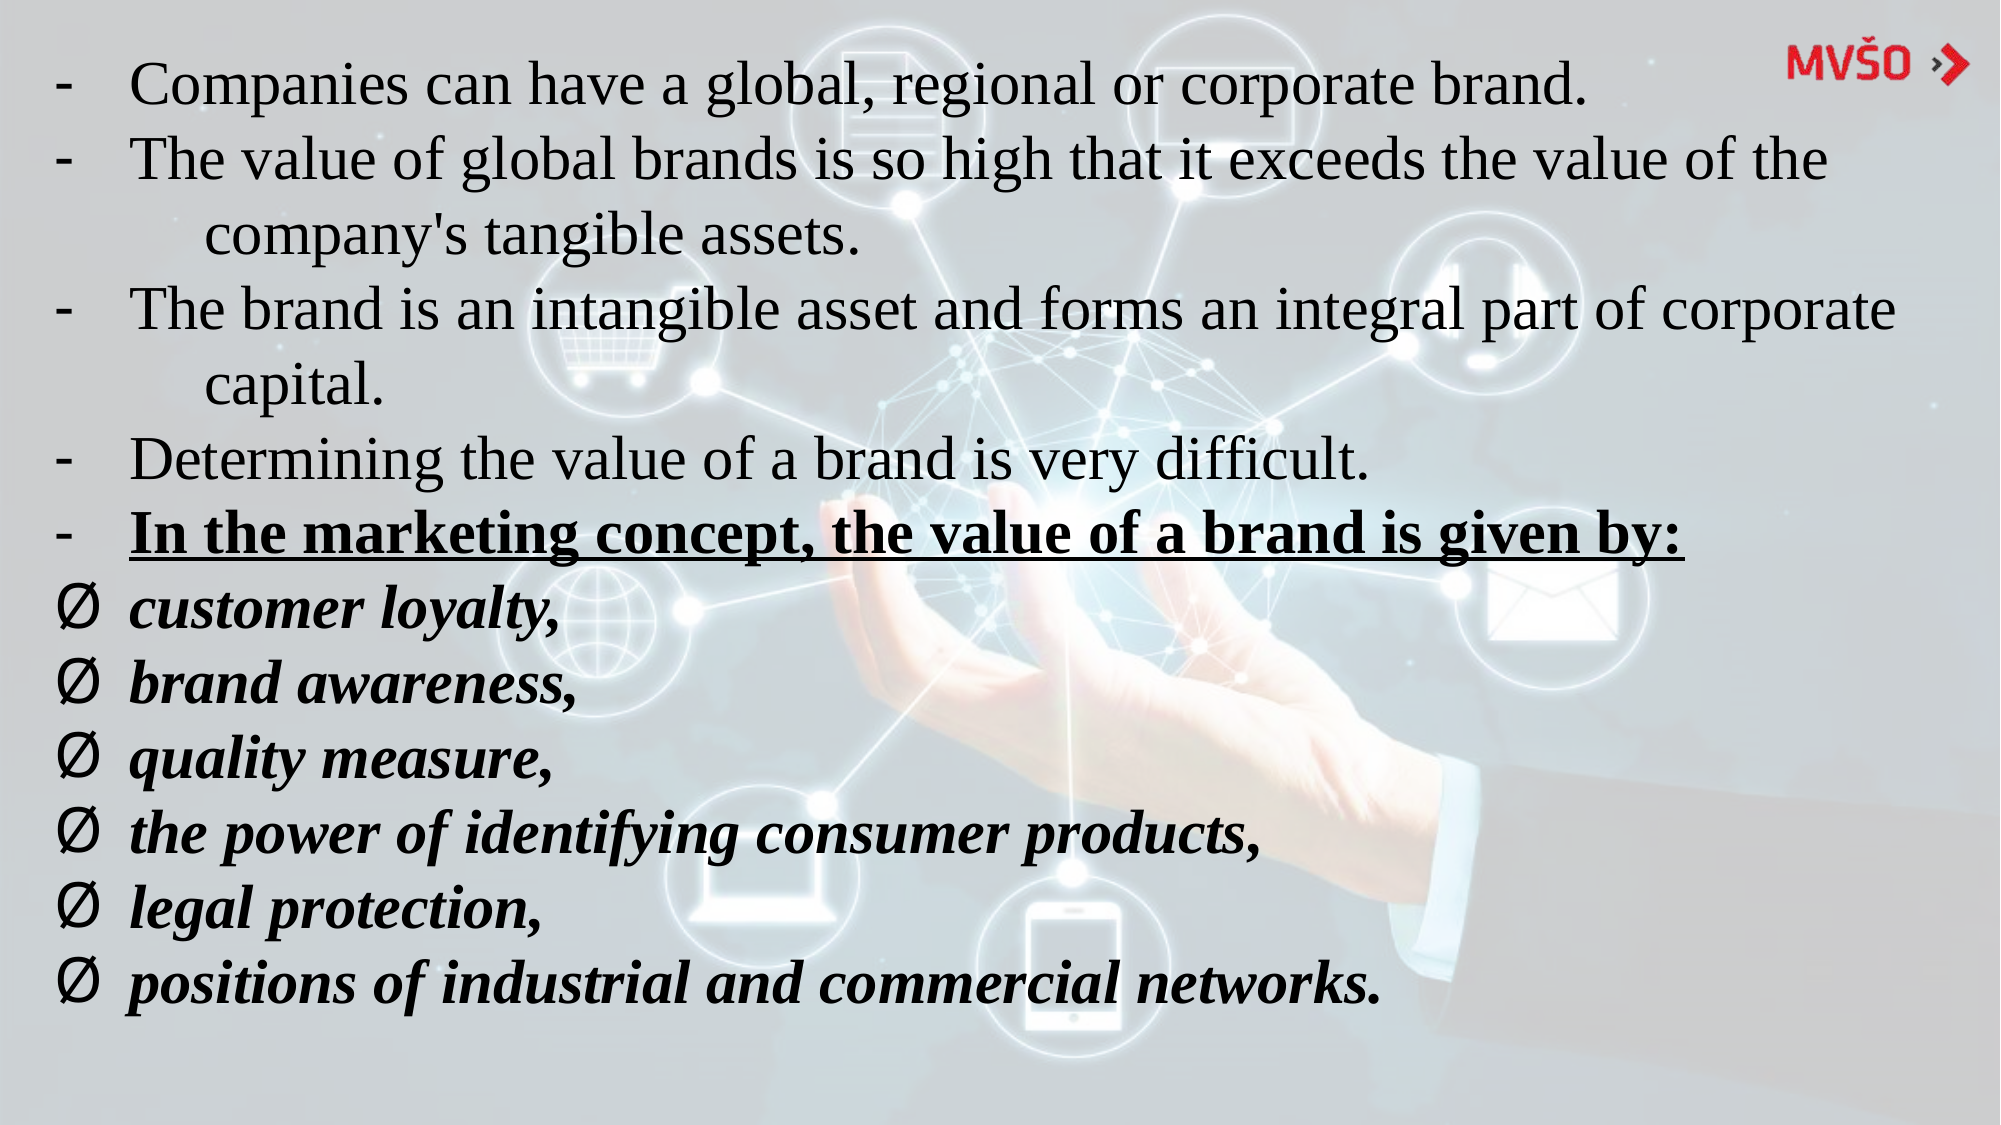

Companies can have a global, regional or corporate brand.
The value of global brands is so high that it exceeds the value of the company's tangible assets.
The brand is an intangible asset and forms an integral part of corporate capital.
Determining the value of a brand is very difficult.
In the marketing concept, the value of a brand is given by:
customer loyalty,
brand awareness,
quality measure,
the power of identifying consumer products,
legal protection,
positions of industrial and commercial networks.